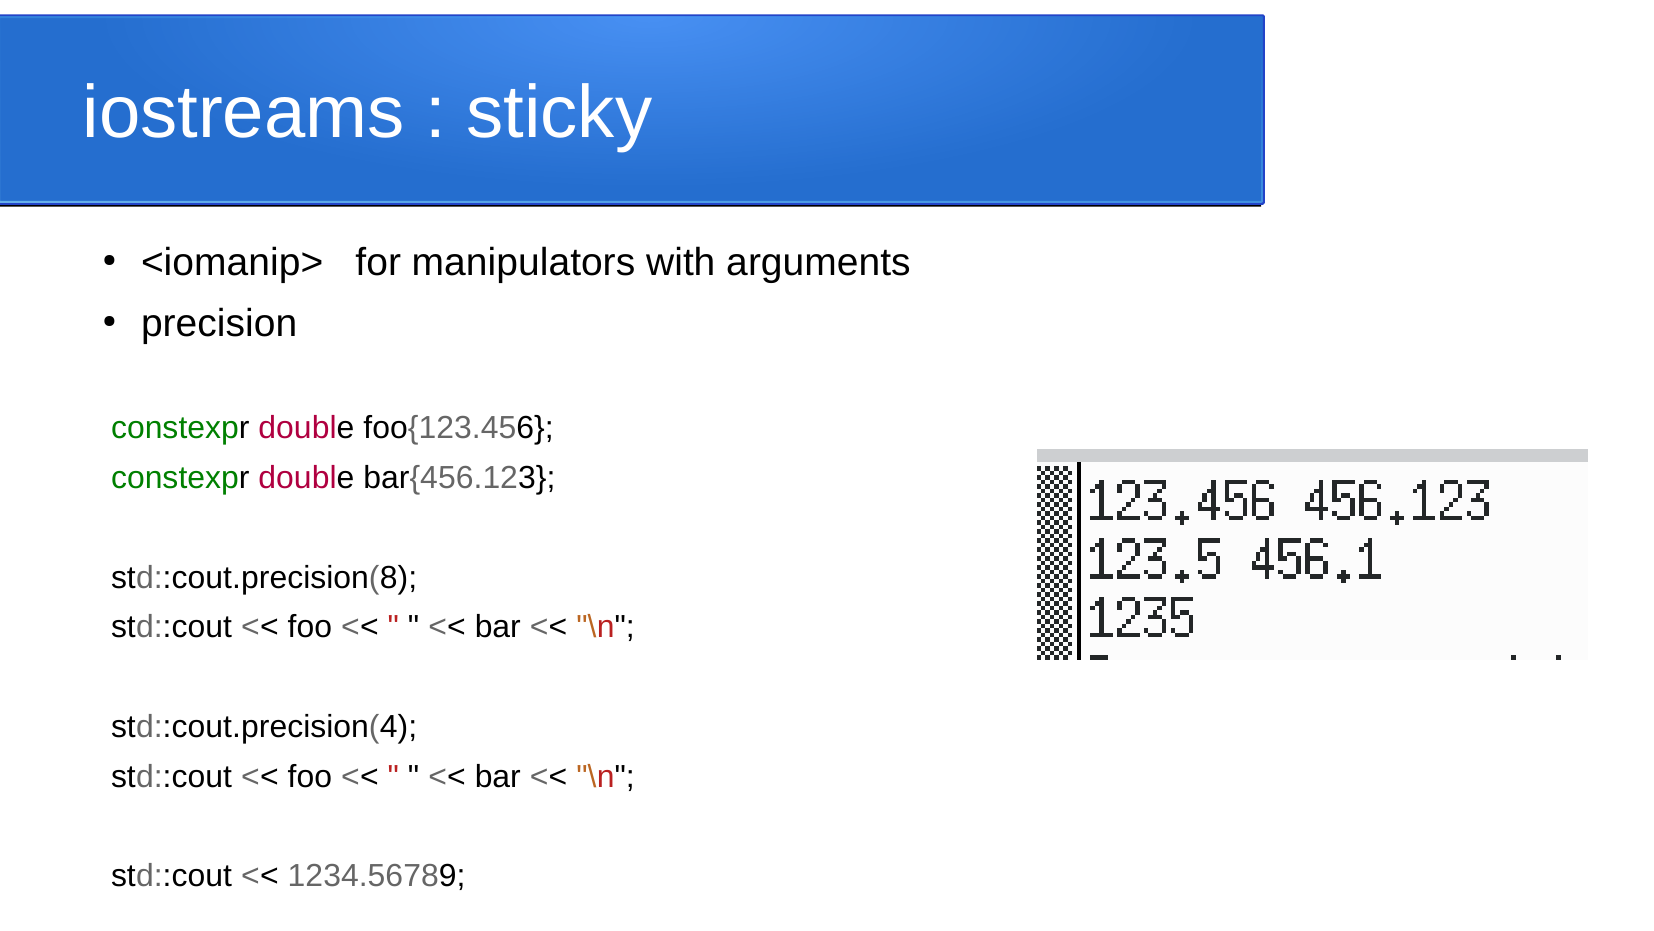

# iostreams : sticky
<iomanip> for manipulators with arguments
precision
 constexpr double foo{123.456};
 constexpr double bar{456.123};
 std::cout.precision(8);
 std::cout << foo << " " << bar << "\n";
 std::cout.precision(4);
 std::cout << foo << " " << bar << "\n";
 std::cout << 1234.56789;